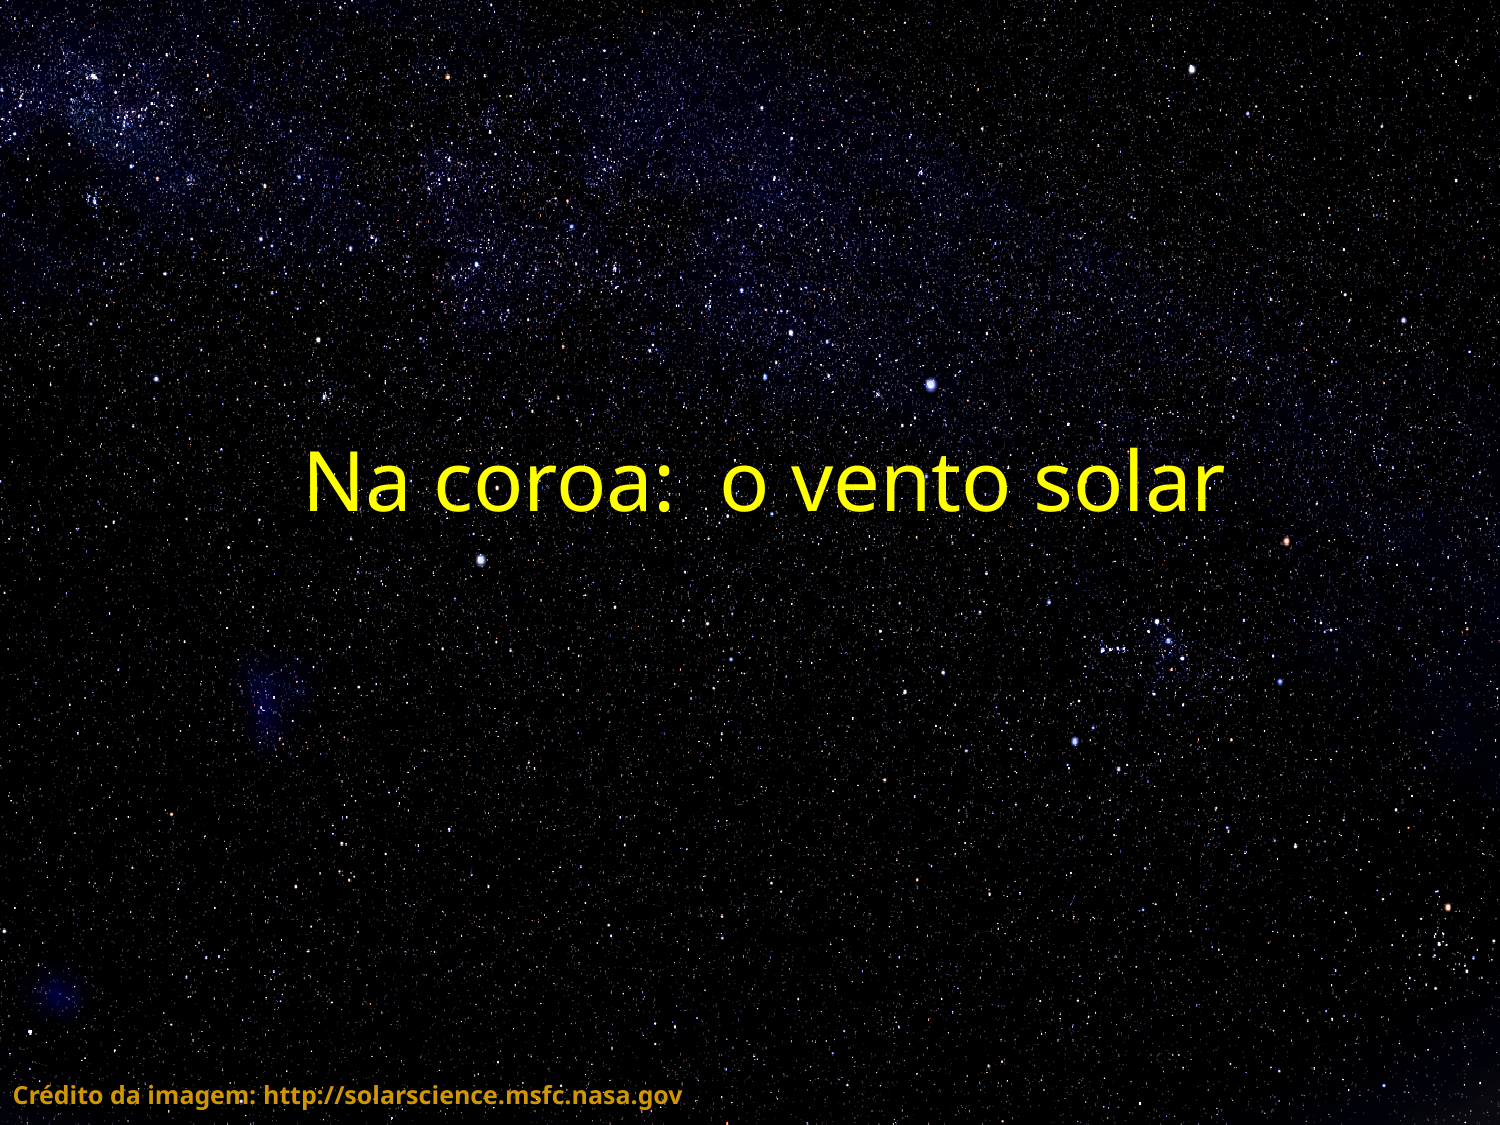

# Na coroa: o vento solar
Crédito da imagem: http://solarscience.msfc.nasa.gov